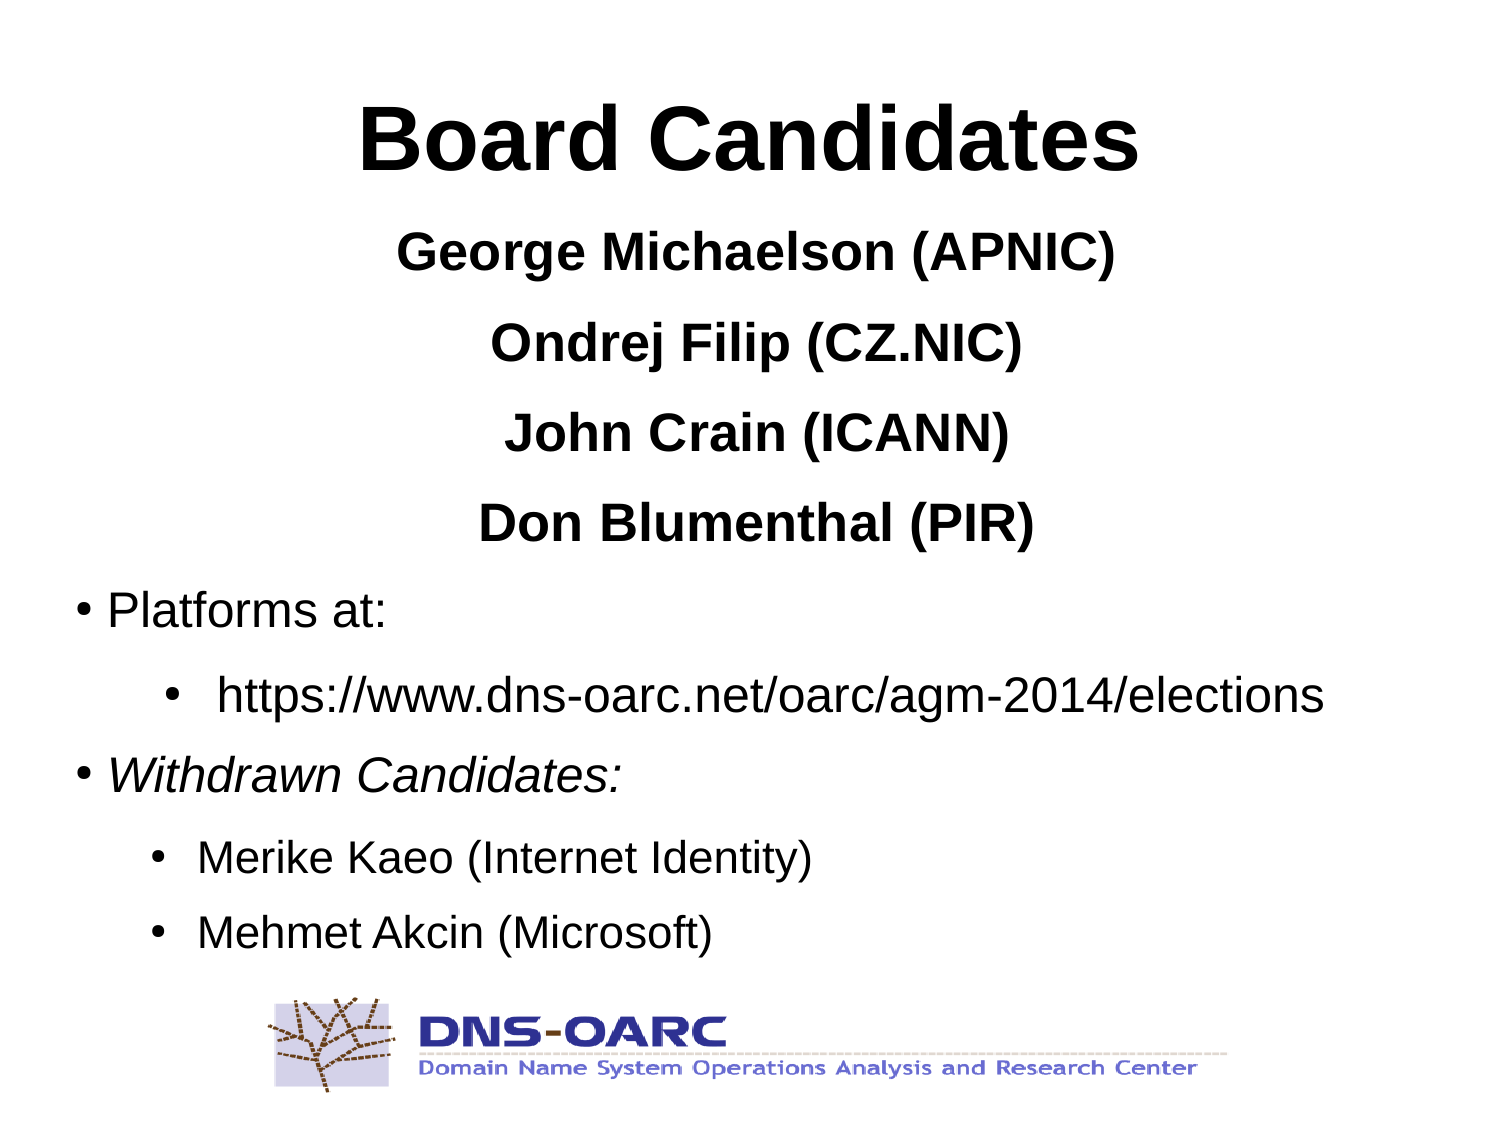

# Board Candidates
 George Michaelson (APNIC)
 Ondrej Filip (CZ.NIC)
 John Crain (ICANN)
 Don Blumenthal (PIR)
 Platforms at:
https://www.dns-oarc.net/oarc/agm-2014/elections
 Withdrawn Candidates:
Merike Kaeo (Internet Identity)
Mehmet Akcin (Microsoft)